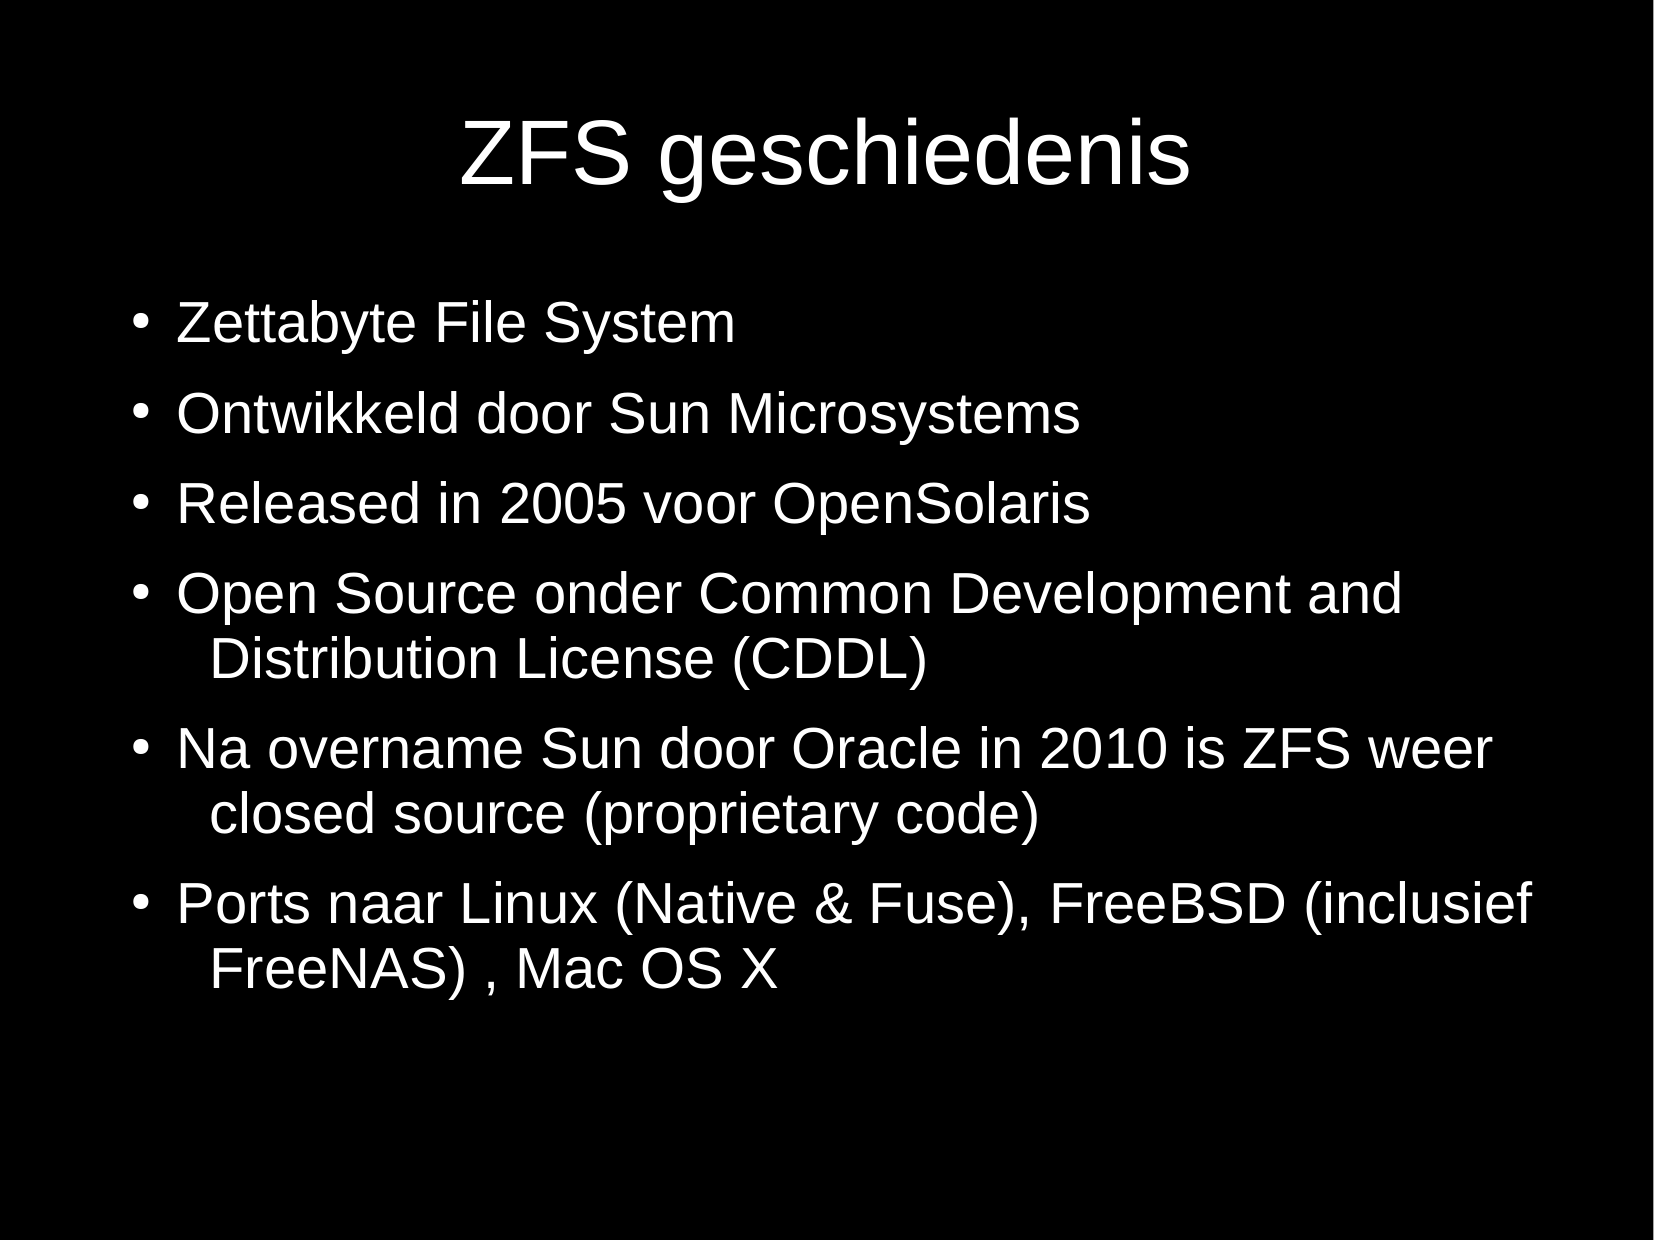

# ZFS geschiedenis
Zettabyte File System
Ontwikkeld door Sun Microsystems
Released in 2005 voor OpenSolaris
Open Source onder Common Development and Distribution License (CDDL)
Na overname Sun door Oracle in 2010 is ZFS weer closed source (proprietary code)
Ports naar Linux (Native & Fuse), FreeBSD (inclusief FreeNAS) , Mac OS X